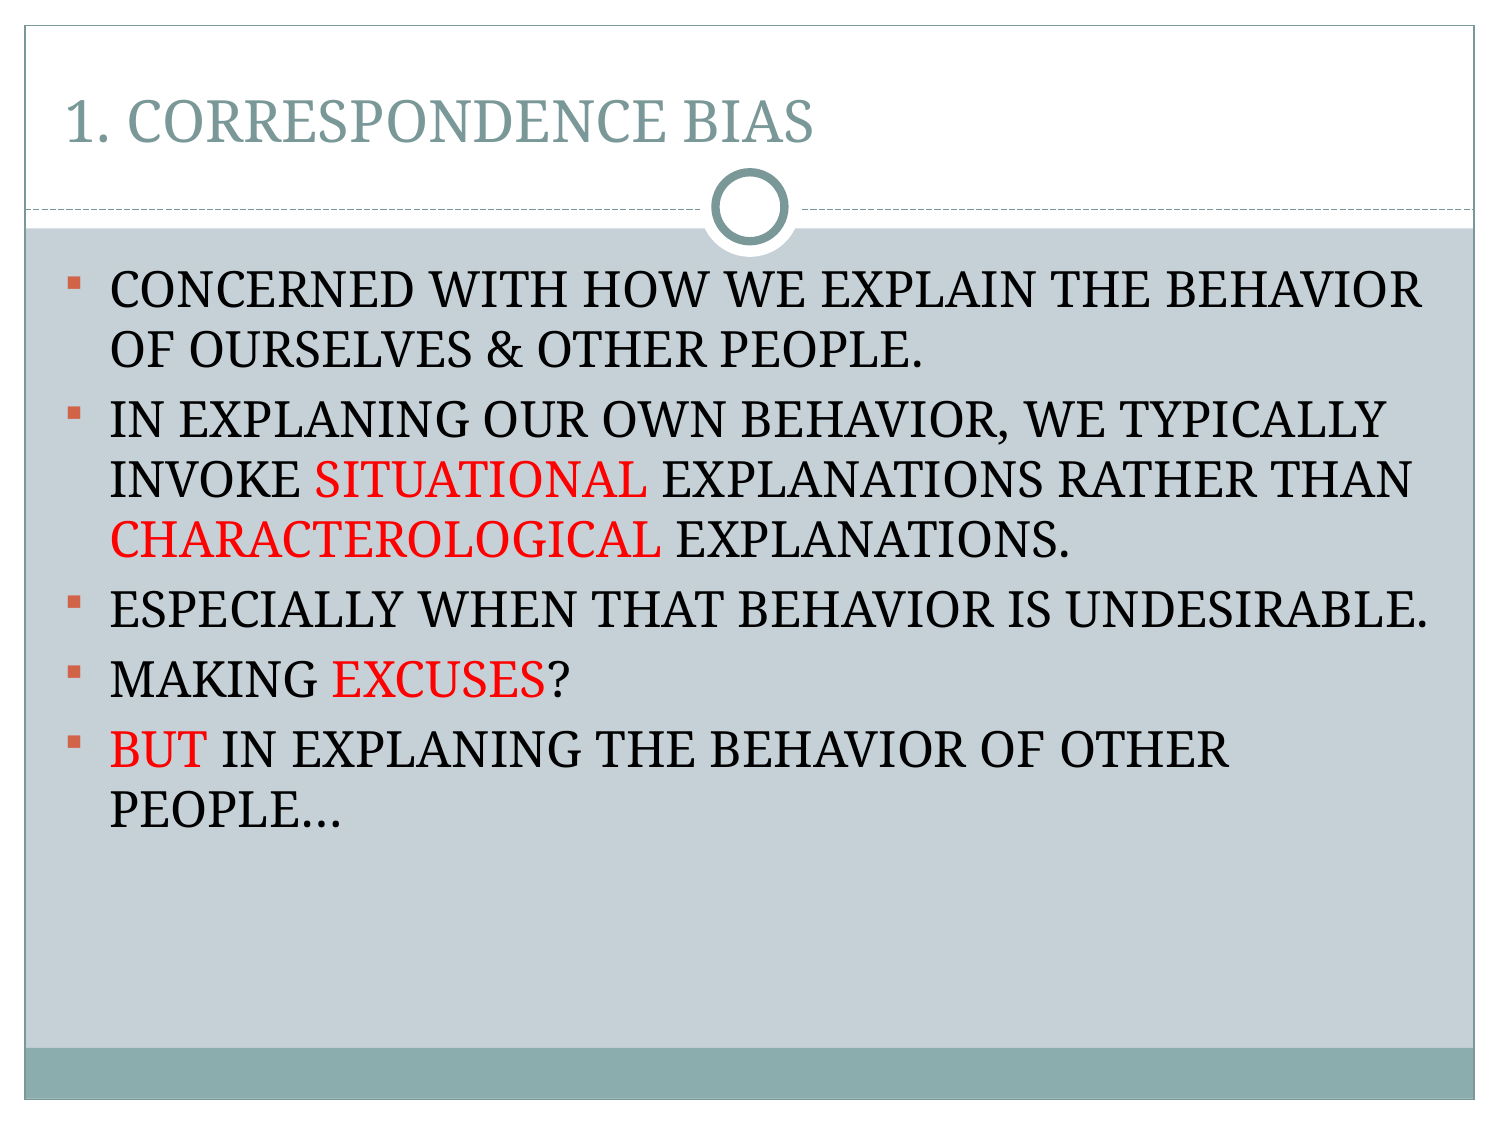

# 1. CORRESPONDENCE BIAS
CONCERNED WITH HOW WE EXPLAIN THE BEHAVIOR OF OURSELVES & OTHER PEOPLE.
IN EXPLANING OUR OWN BEHAVIOR, WE TYPICALLY INVOKE SITUATIONAL EXPLANATIONS RATHER THAN CHARACTEROLOGICAL EXPLANATIONS.
ESPECIALLY WHEN THAT BEHAVIOR IS UNDESIRABLE.
MAKING EXCUSES?
BUT IN EXPLANING THE BEHAVIOR OF OTHER PEOPLE…